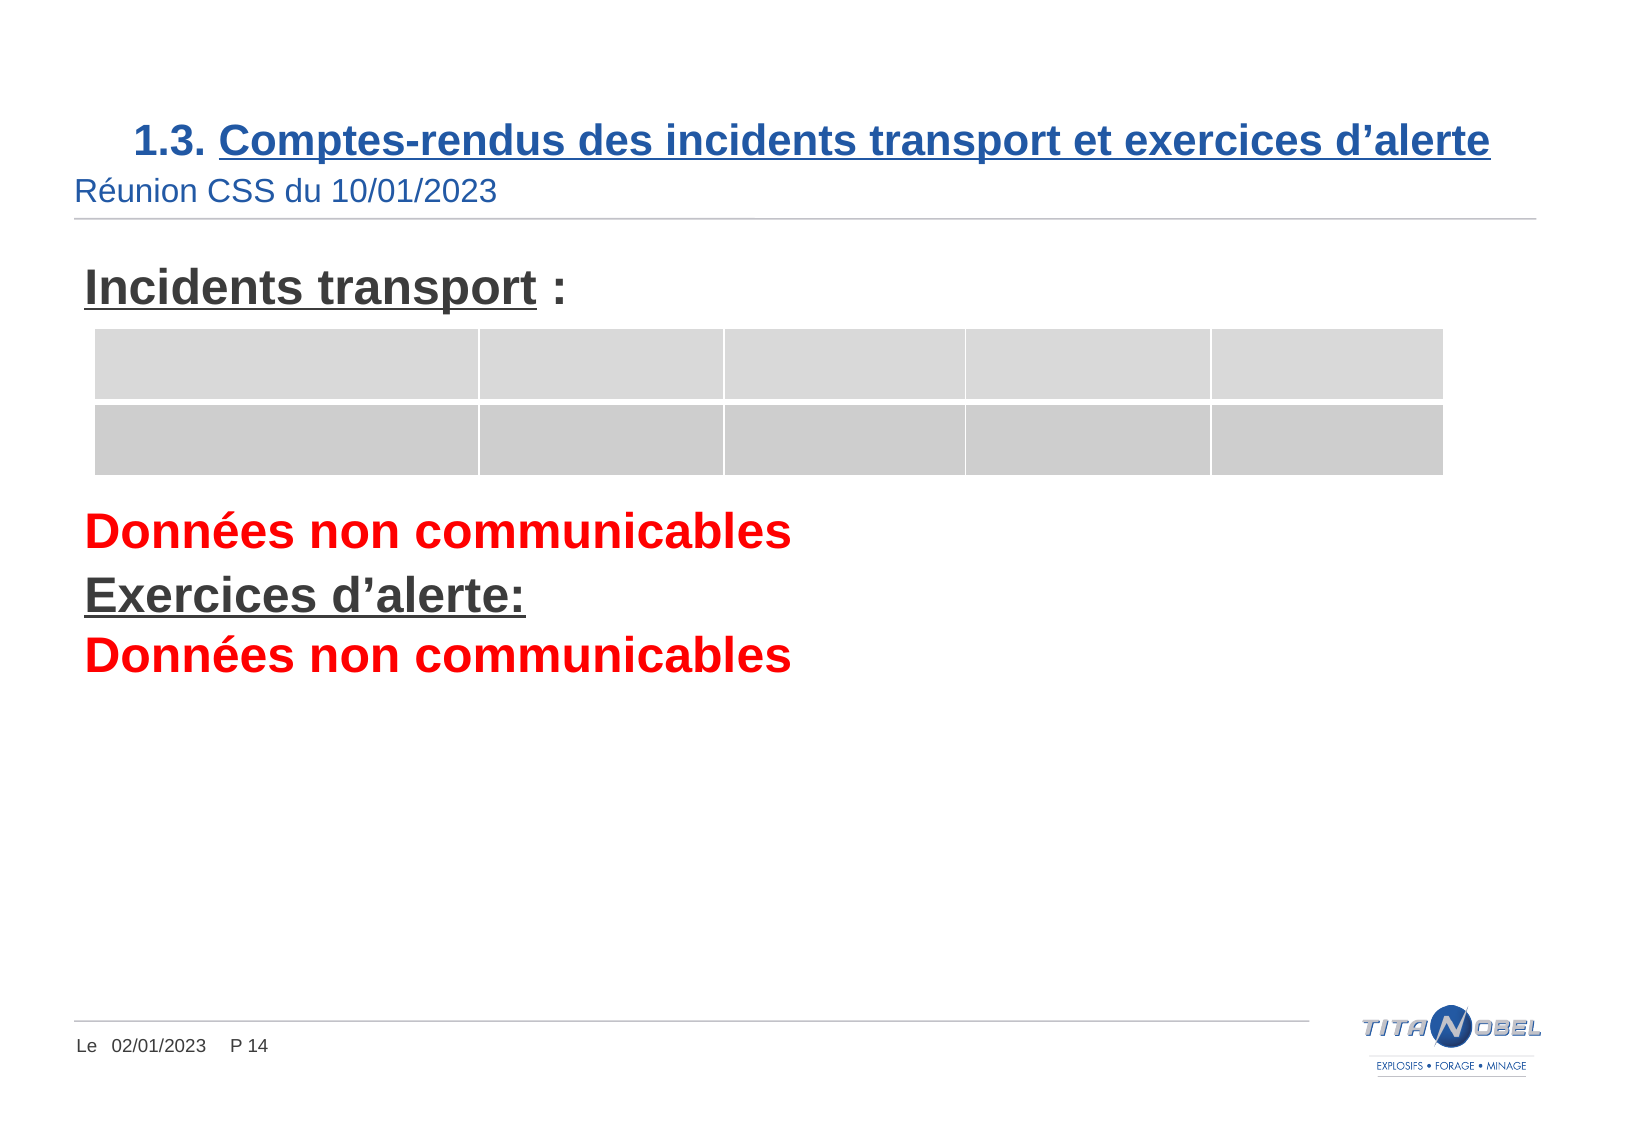

# 1.3. Comptes-rendus des incidents transport et exercices d’alerte
Réunion CSS du 10/01/2023
Incidents transport :
Données non communicables
Exercices d’alerte:
Données non communicables
| | | | | |
| --- | --- | --- | --- | --- |
| | | | | |
02/01/2023